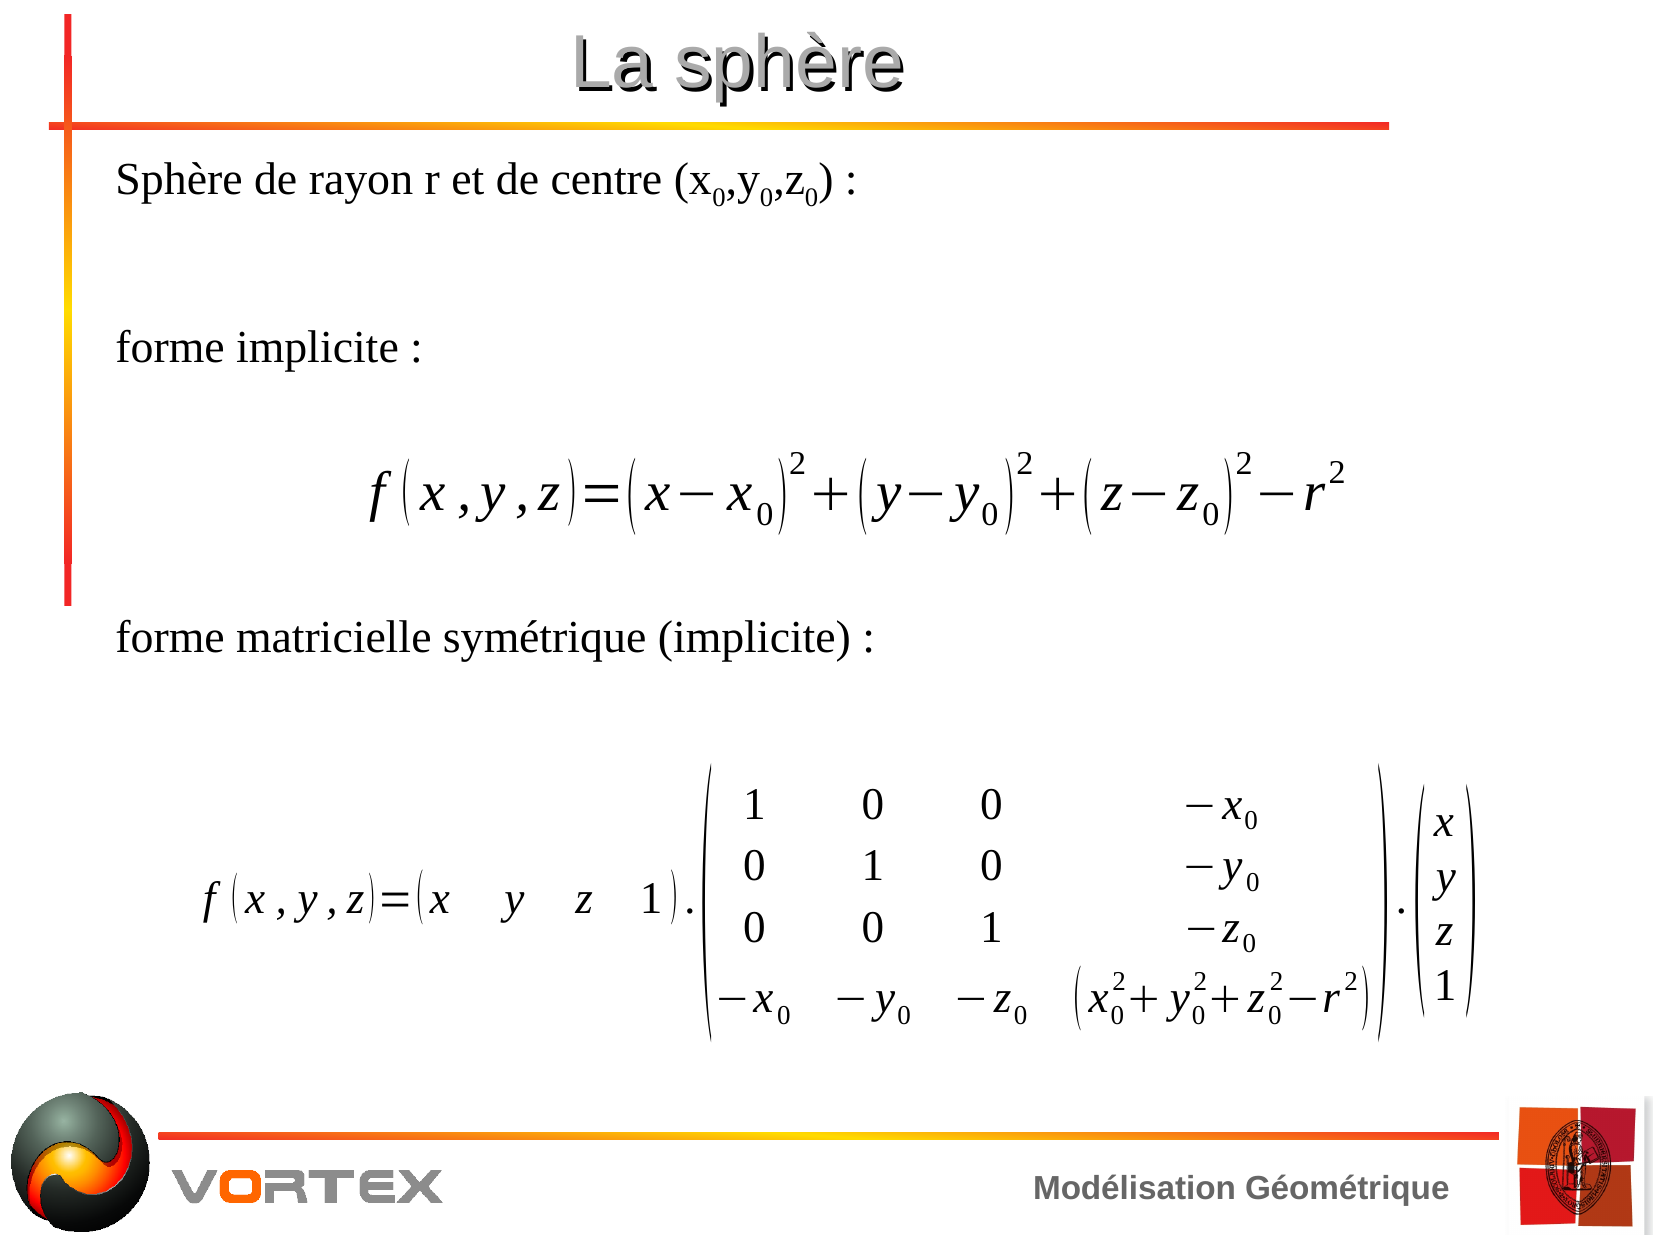

# La sphère
Sphère de rayon r et de centre (x0,y0,z0) :
forme implicite :
forme matricielle symétrique (implicite) :